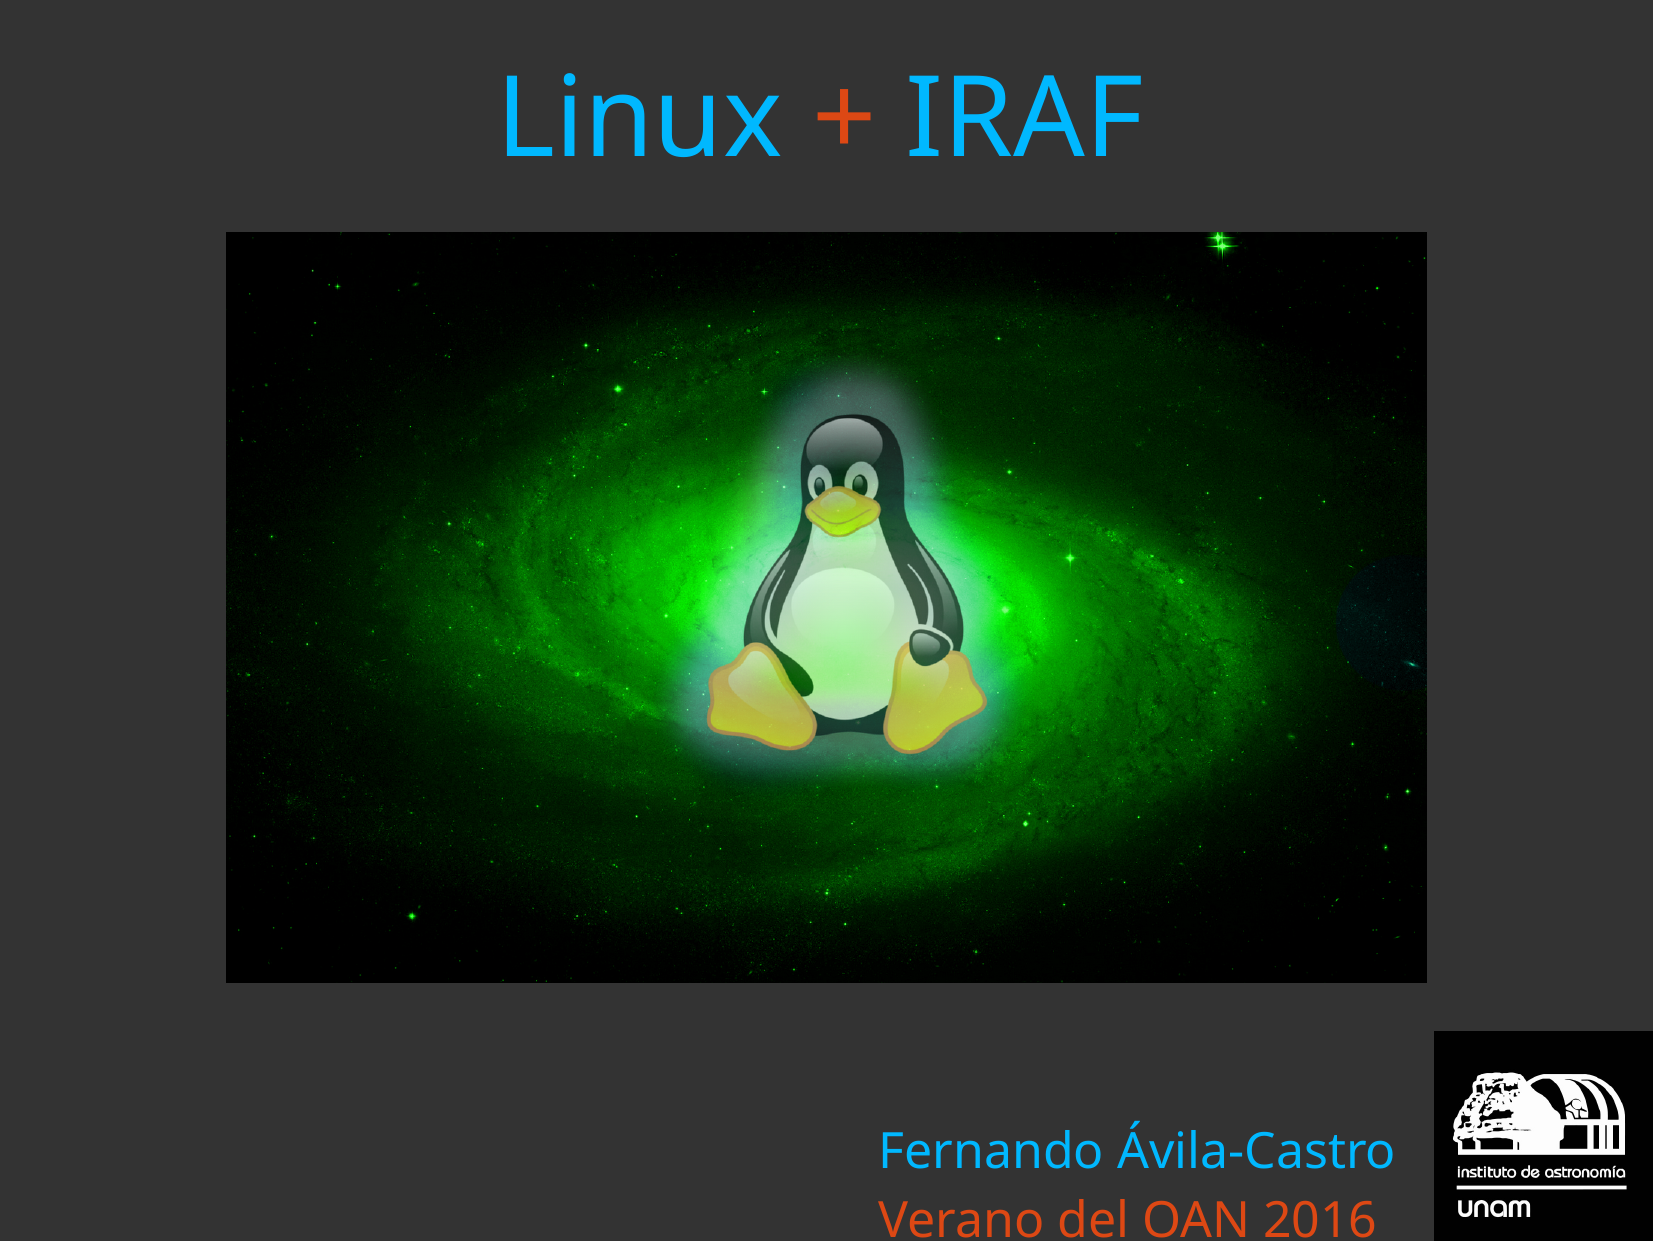

# Linux + IRAF
Fernando Ávila-Castro
Verano del OAN 2016